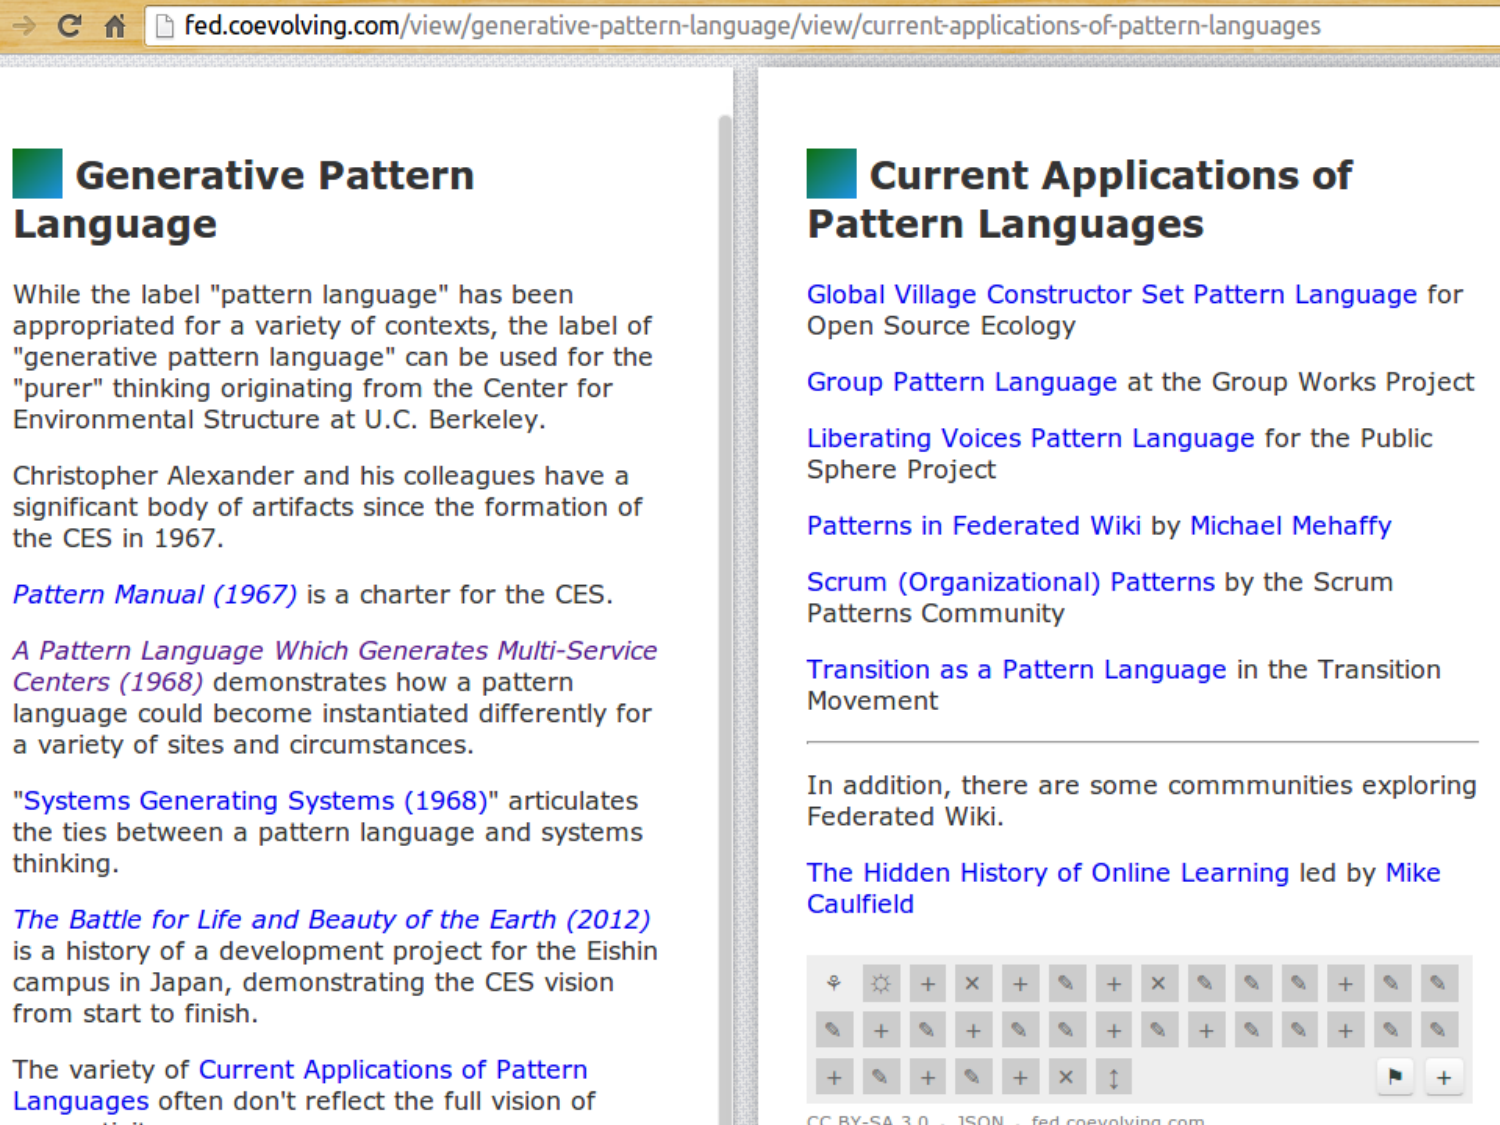

# Current applications of Pattern Languages
Incubating Service Systems Thinking
July 2014
36